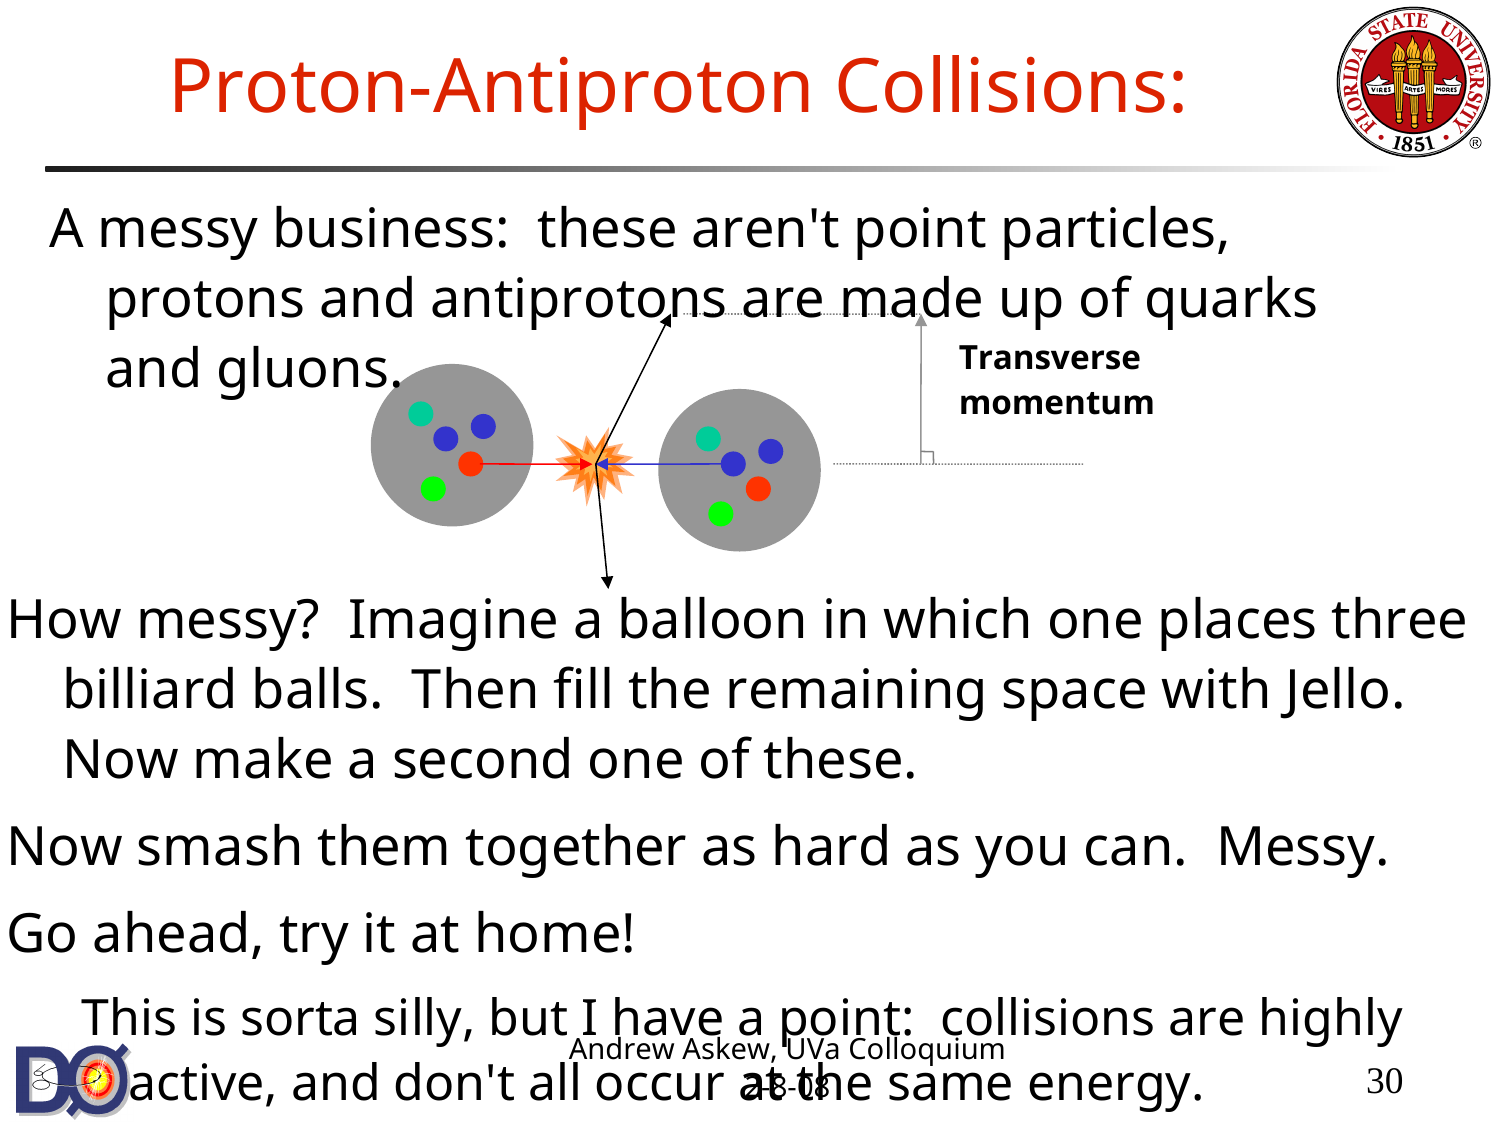

# Proton-Antiproton Collisions:
A messy business: these aren't point particles, protons and antiprotons are made up of quarks and gluons.
Transverse
momentum
How messy? Imagine a balloon in which one places three billiard balls. Then fill the remaining space with Jello. Now make a second one of these.
Now smash them together as hard as you can. Messy.
Go ahead, try it at home!
This is sorta silly, but I have a point: collisions are highly active, and don't all occur at the same energy.